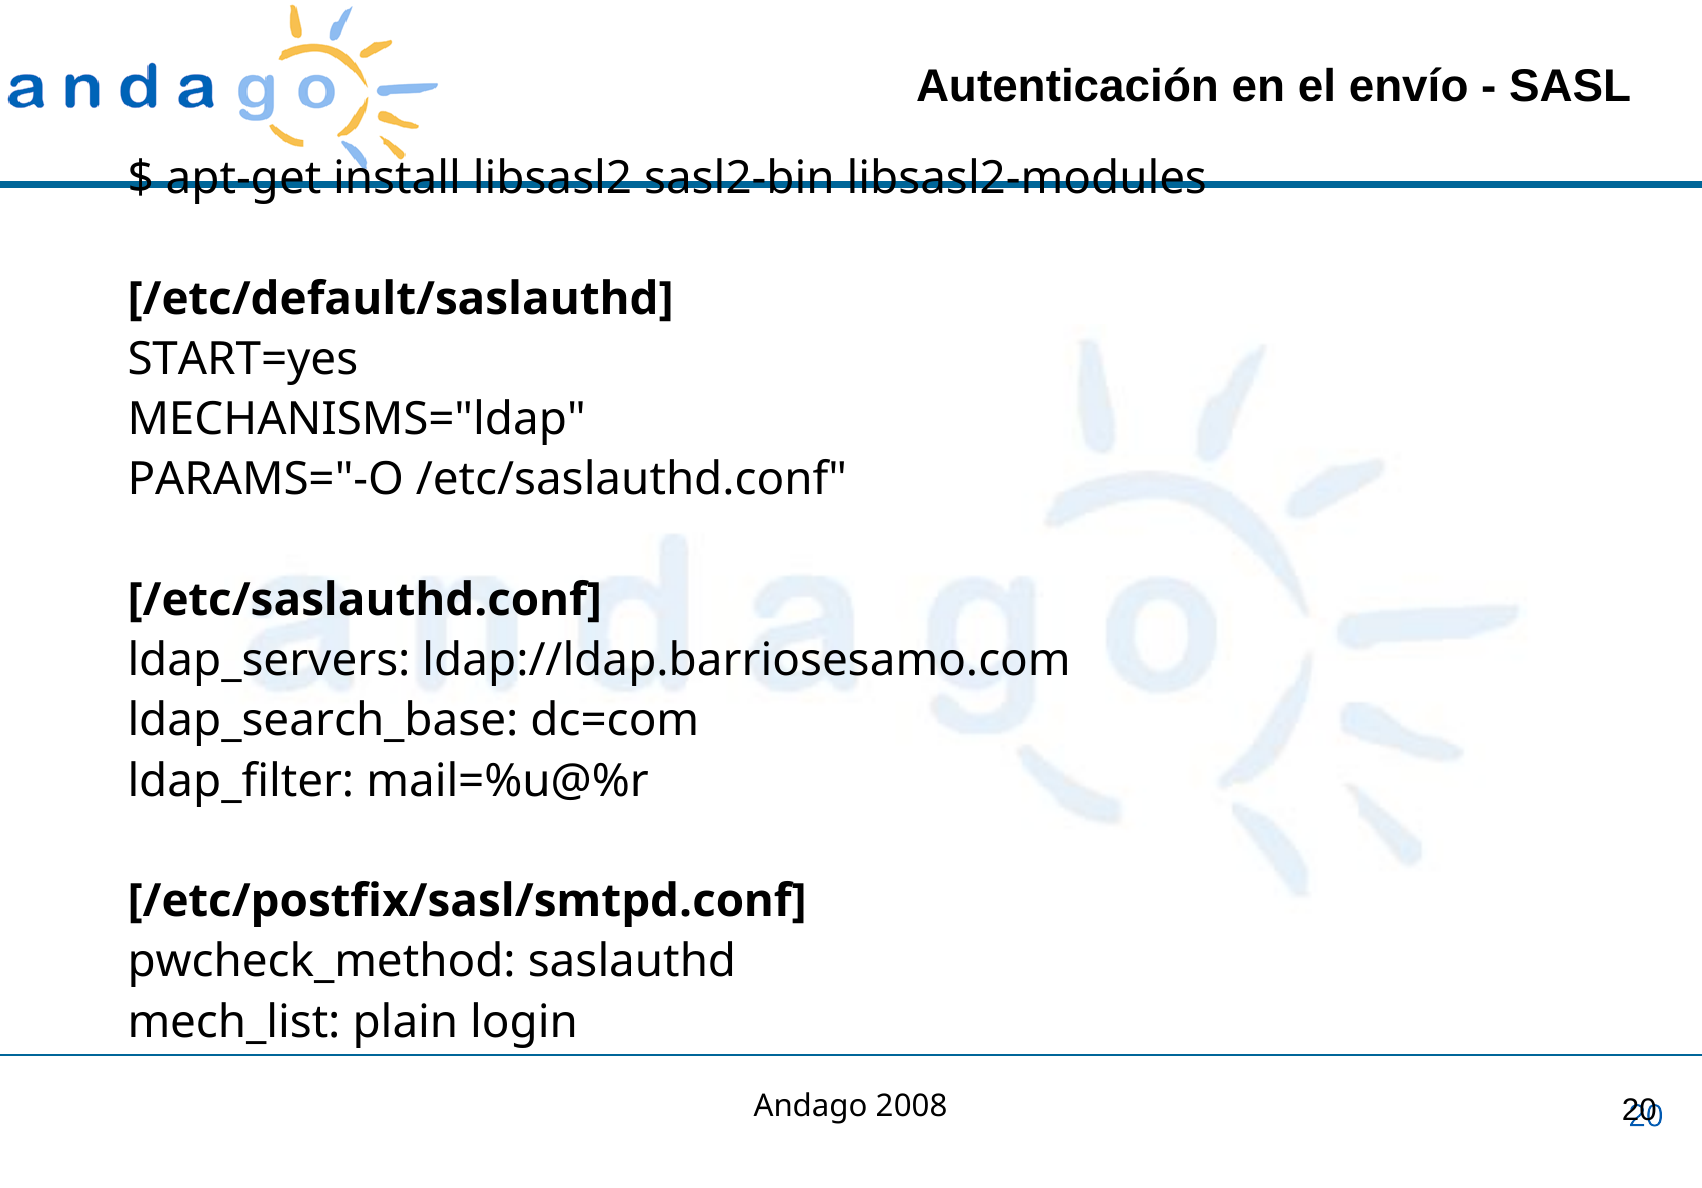

# Autenticación en el envío - SASL
$ apt-get install libsasl2 sasl2-bin libsasl2-modules
[/etc/default/saslauthd]
START=yes
MECHANISMS="ldap"
PARAMS="-O /etc/saslauthd.conf"
[/etc/saslauthd.conf]
ldap_servers: ldap://ldap.barriosesamo.com
ldap_search_base: dc=com
ldap_filter: mail=%u@%r
[/etc/postfix/sasl/smtpd.conf]
pwcheck_method: saslauthd
mech_list: plain login